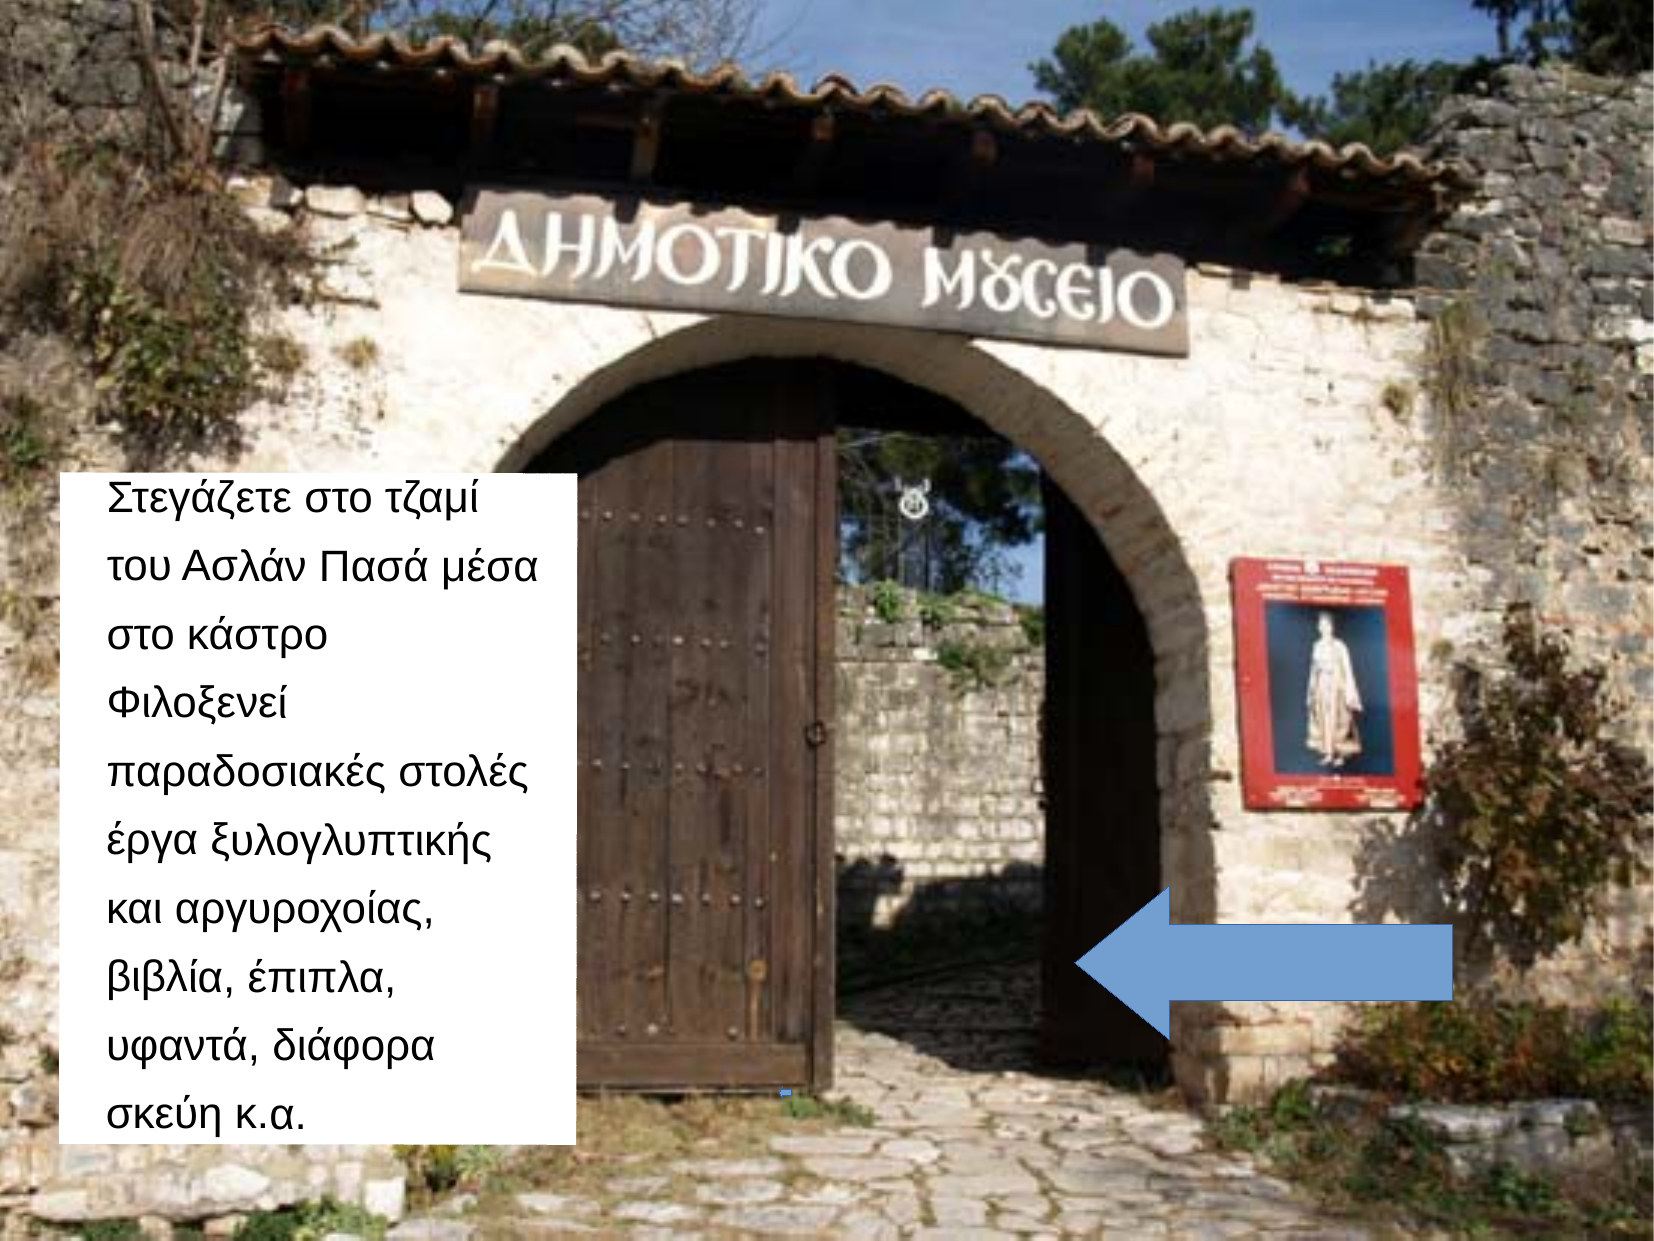

# Στεγάζετε στο τζαμί
του Ασλάν Πασά μέσα
στο κάστρο
Φιλοξενεί
παραδοσιακές στολές
έργα ξυλογλυπτικής
και αργυροχοίας,
βιβλία, έπιπλα,
υφαντά, διάφορα
σκεύη κ.α.